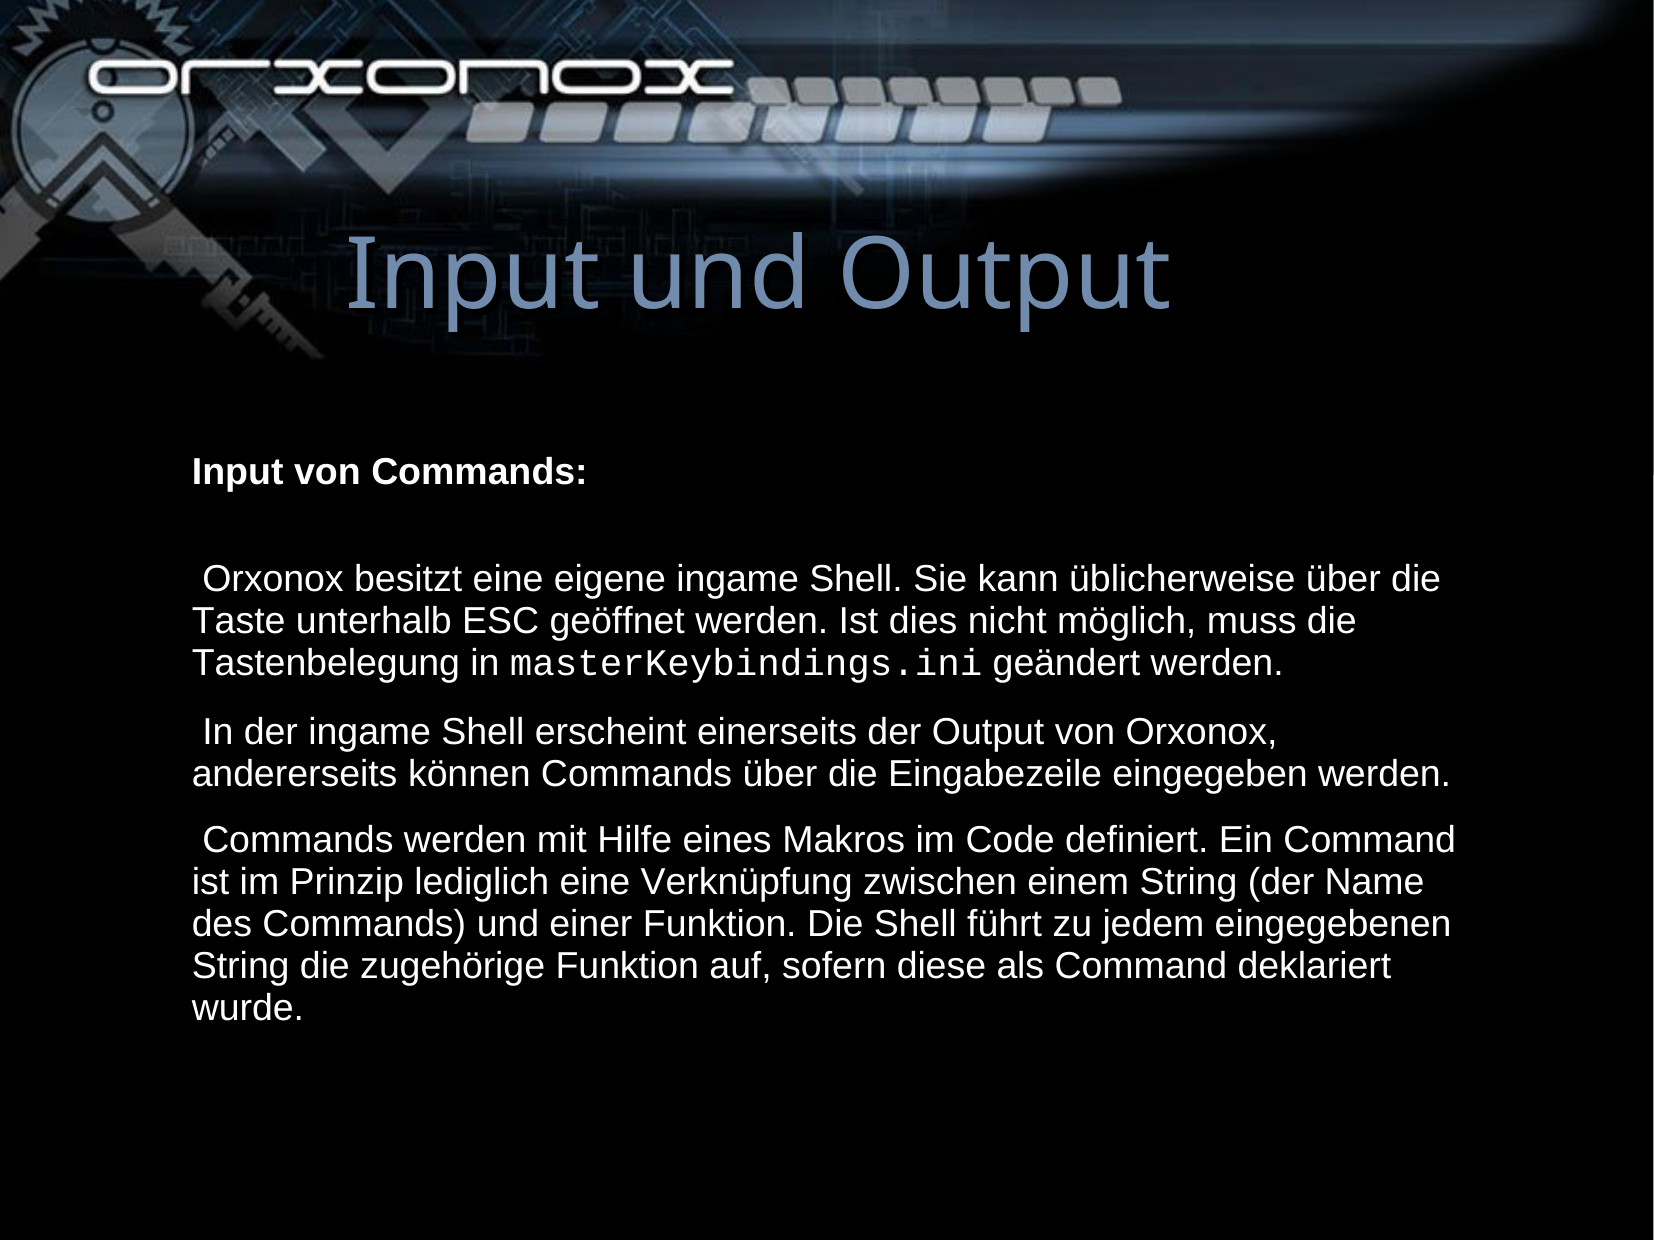

Input und Output
Input von Commands:
 Orxonox besitzt eine eigene ingame Shell. Sie kann üblicherweise über die Taste unterhalb ESC geöffnet werden. Ist dies nicht möglich, muss die Tastenbelegung in masterKeybindings.ini geändert werden.
 In der ingame Shell erscheint einerseits der Output von Orxonox, andererseits können Commands über die Eingabezeile eingegeben werden.
 Commands werden mit Hilfe eines Makros im Code definiert. Ein Command ist im Prinzip lediglich eine Verknüpfung zwischen einem String (der Name des Commands) und einer Funktion. Die Shell führt zu jedem eingegebenen String die zugehörige Funktion auf, sofern diese als Command deklariert wurde.